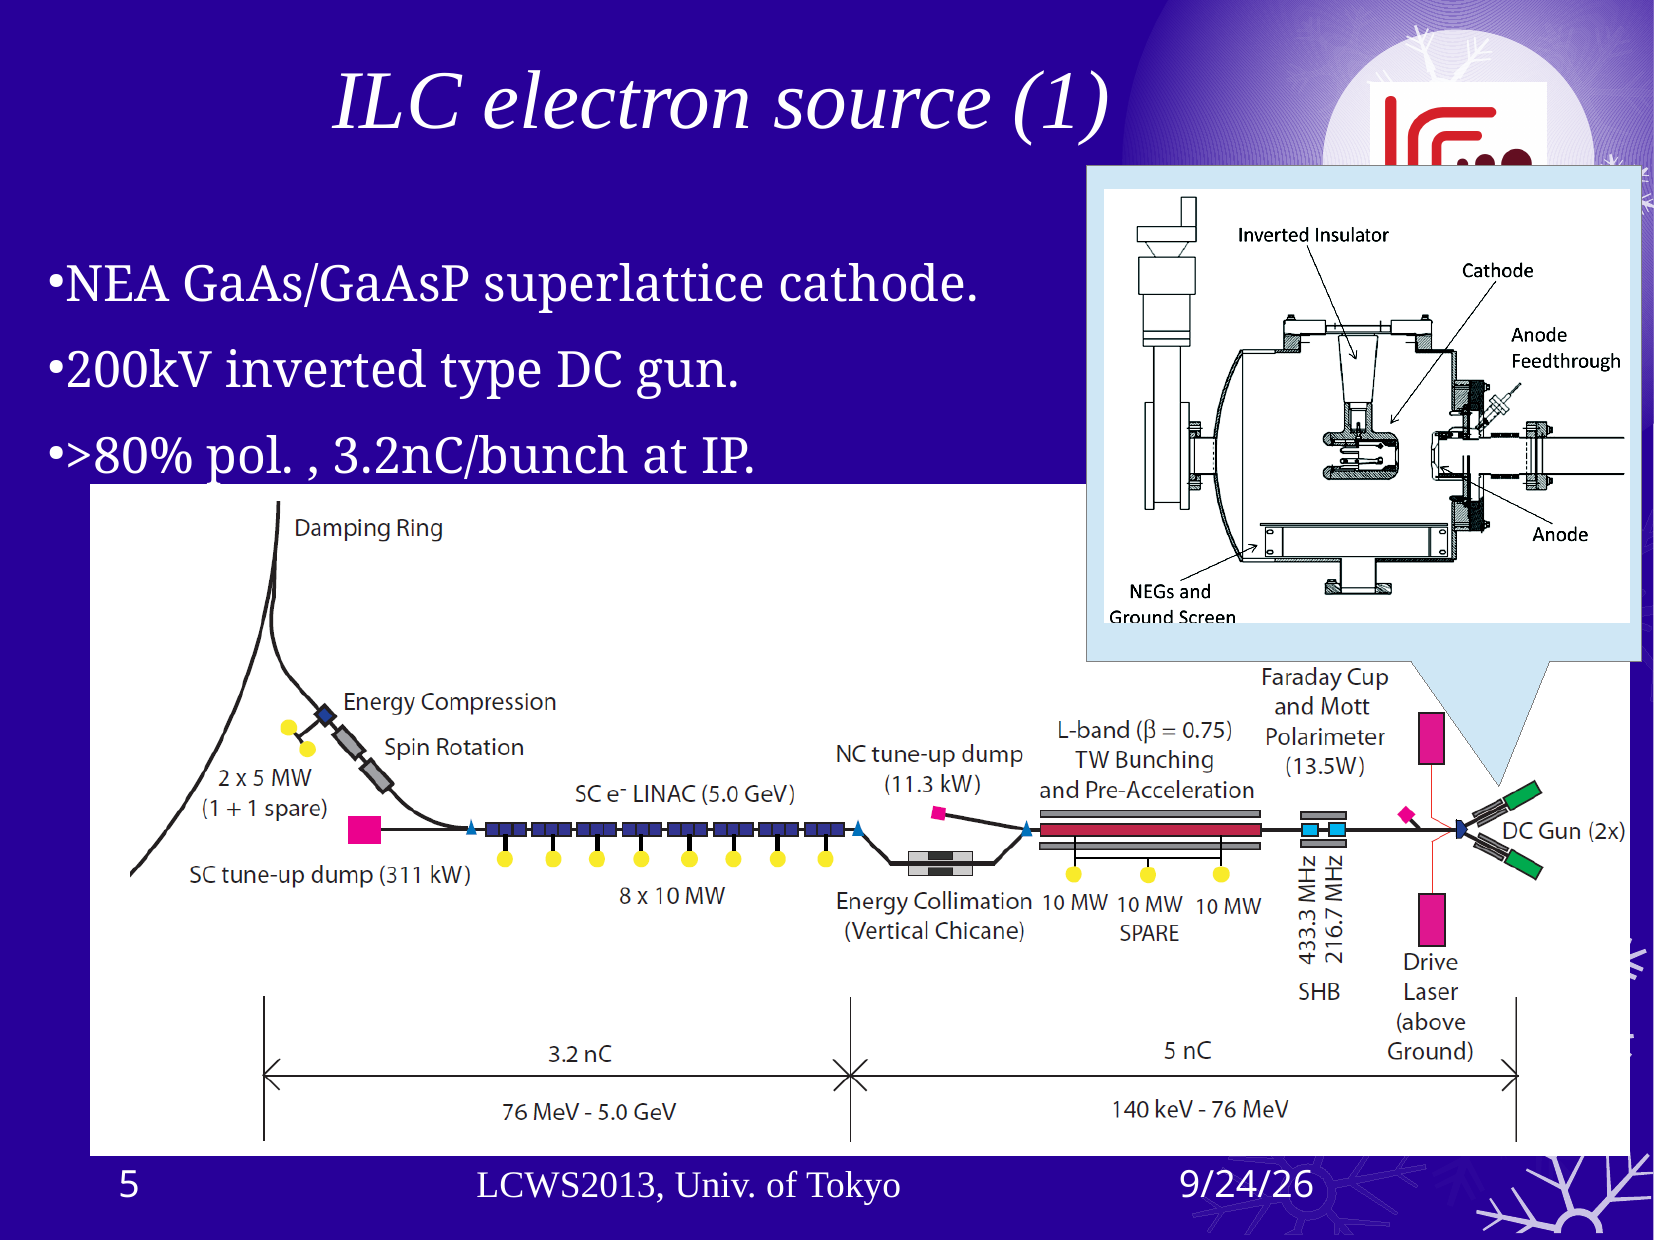

# ILC electron source (1)
NEA GaAs/GaAsP superlattice cathode.
200kV inverted type DC gun.
>80% pol. , 3.2nC/bunch at IP.
5
2010/8/11